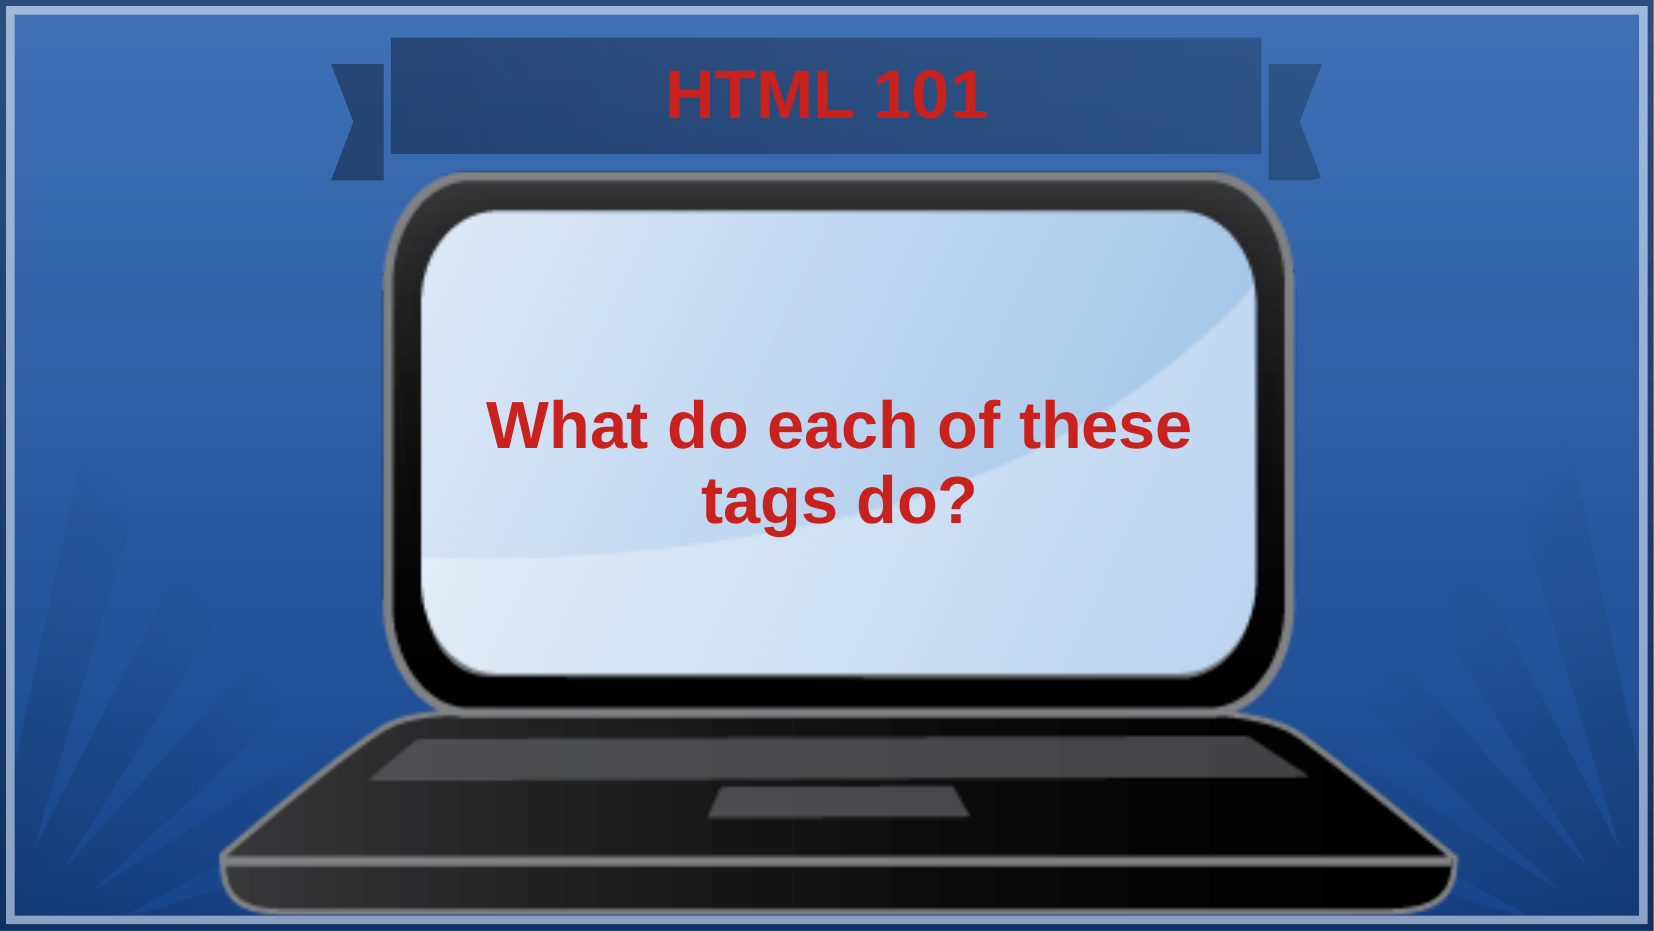

# HTML 101
What do each of these tags do?